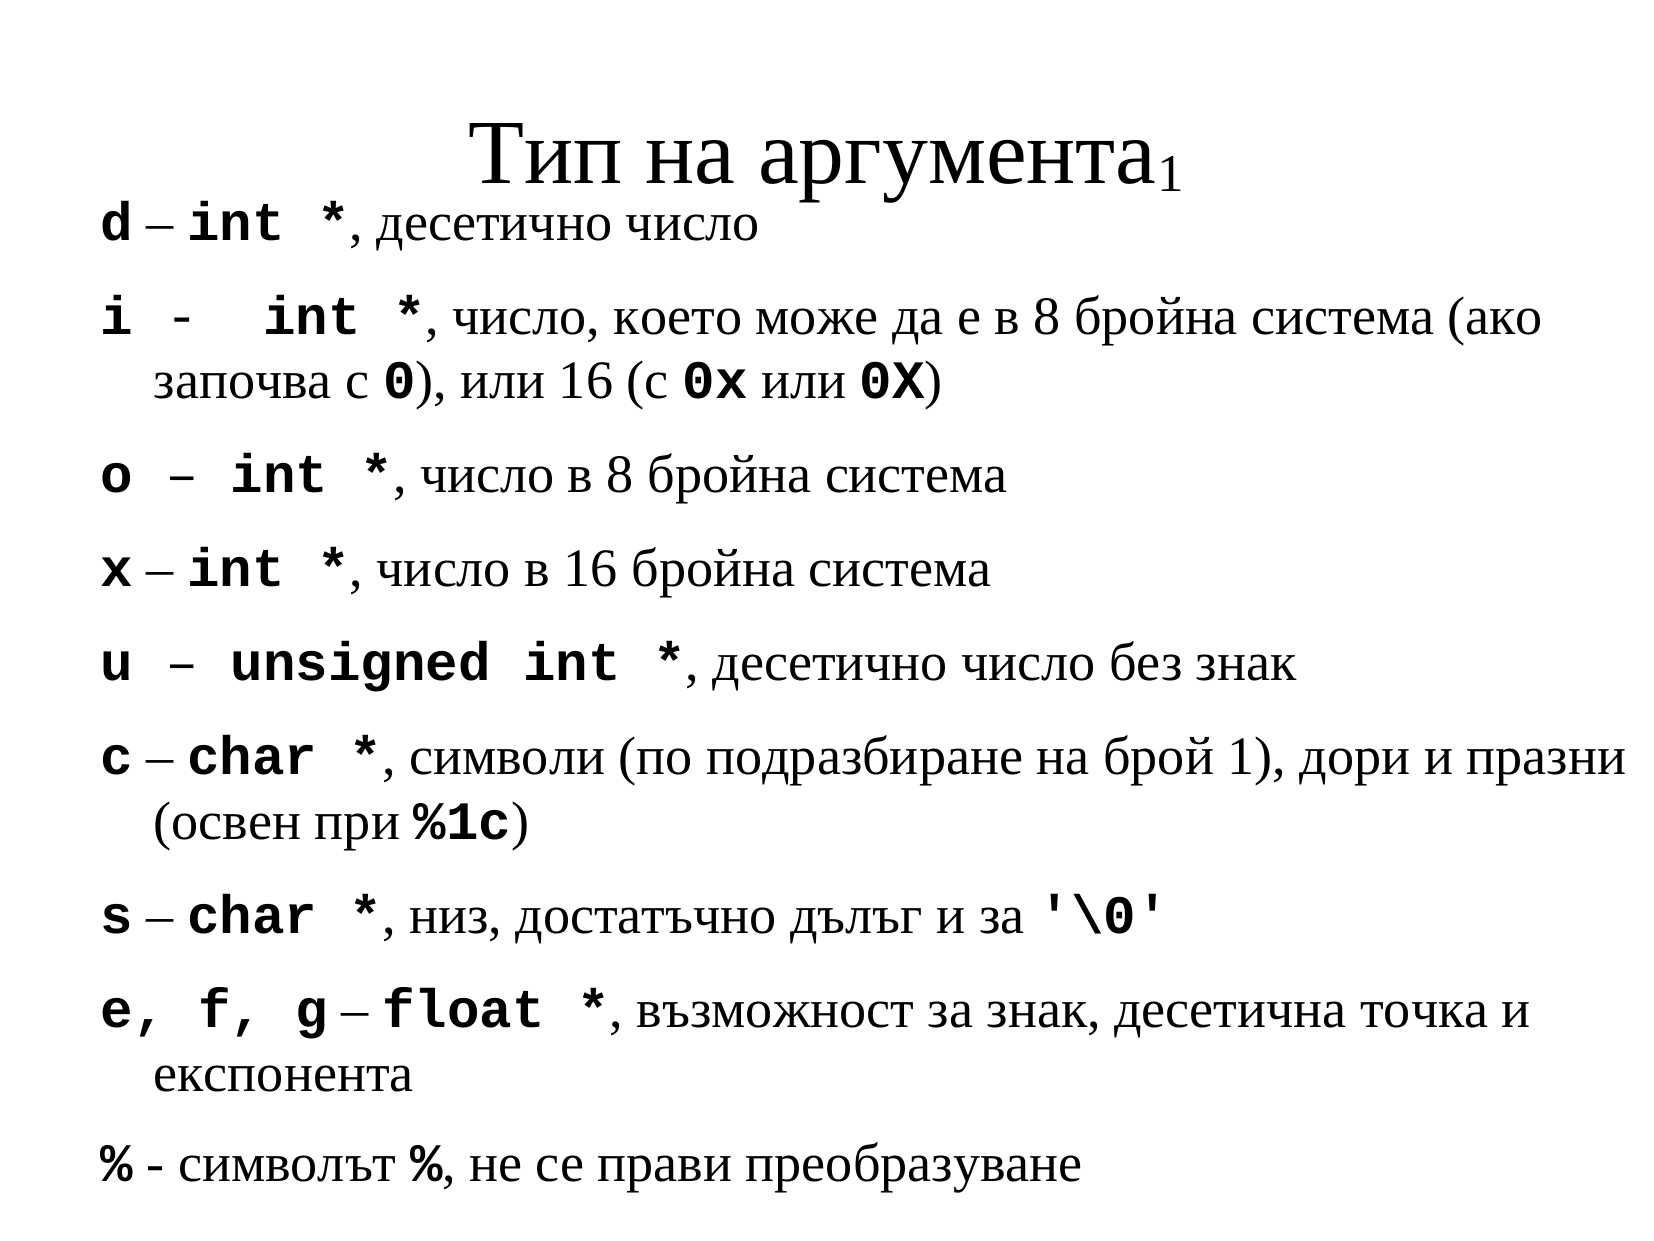

# Тип на аргумента1
d – int *, десетично число
i - int *, число, което може да е в 8 бройна система (ако започва с 0), или 16 (с 0x или 0X)
o – int *, число в 8 бройна система
x – int *, число в 16 бройна система
u – unsigned int *, десетично число без знак
c – char *, символи (по подразбиране на брой 1), дори и празни (освен при %1c)
s – char *, низ, достатъчно дълъг и за '\0'
e, f, g – float *, възможност за знак, десетична точка и експонента
% - символът %, не се прави преобразуване